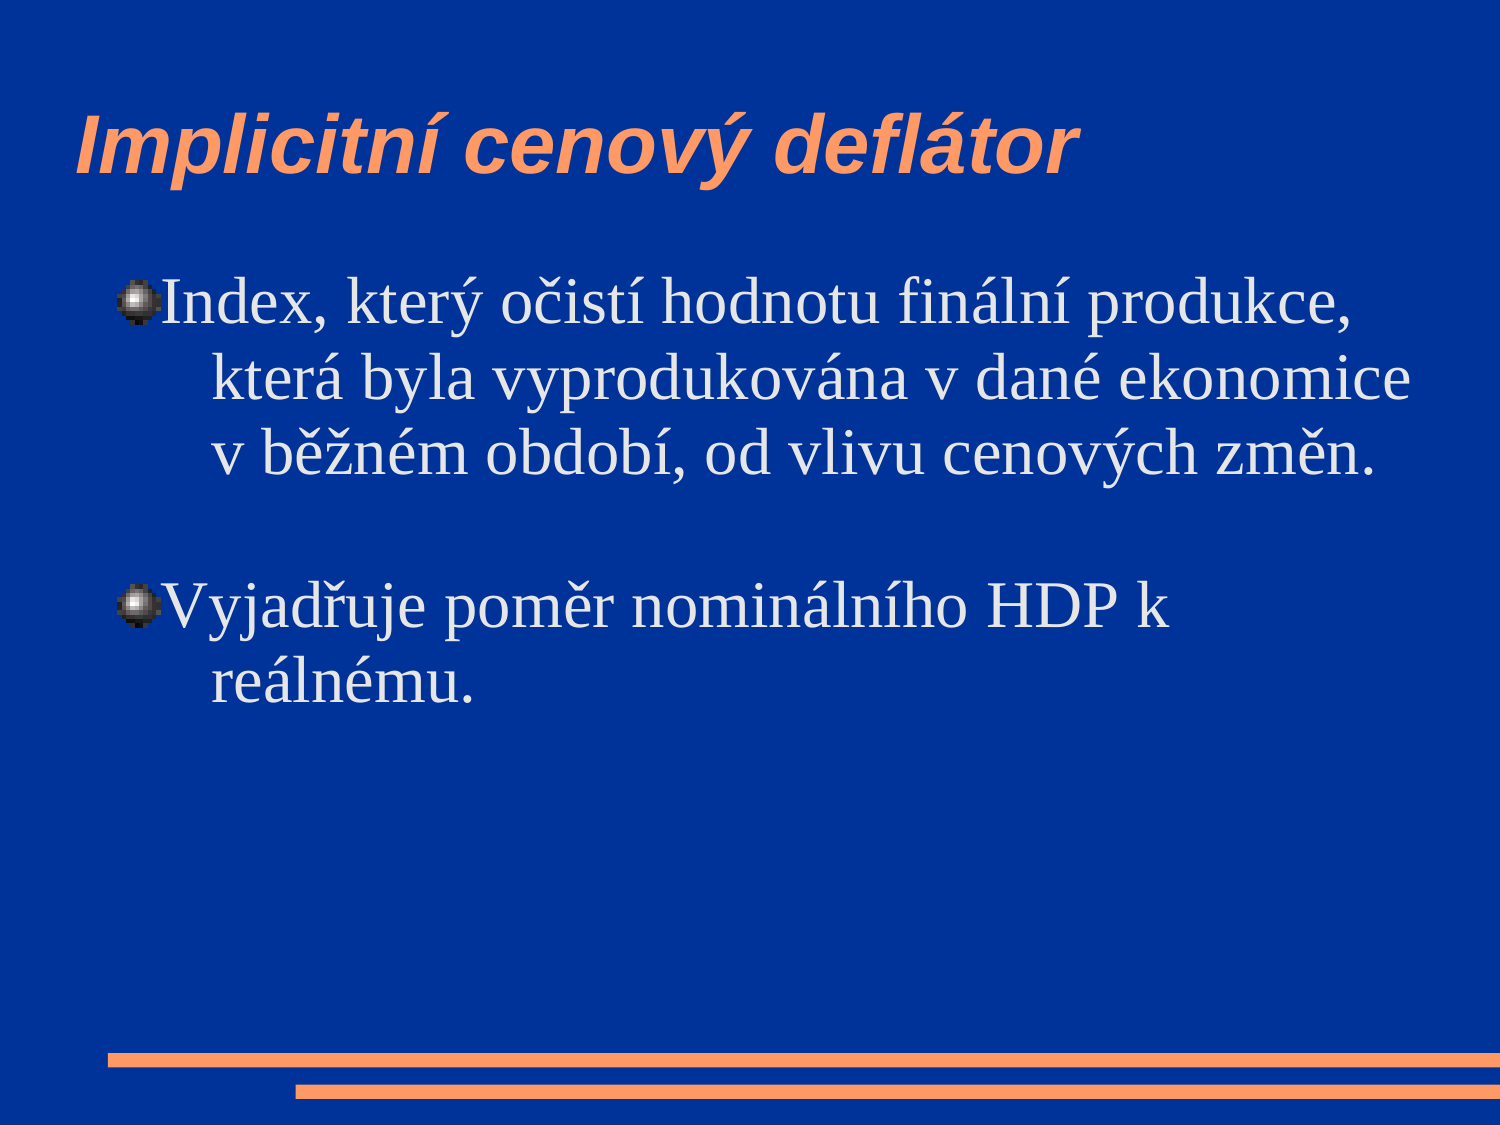

# Implicitní cenový deflátor
Index, který očistí hodnotu finální produkce, která byla vyprodukována v dané ekonomice v běžném období, od vlivu cenových změn.
Vyjadřuje poměr nominálního HDP k reálnému.